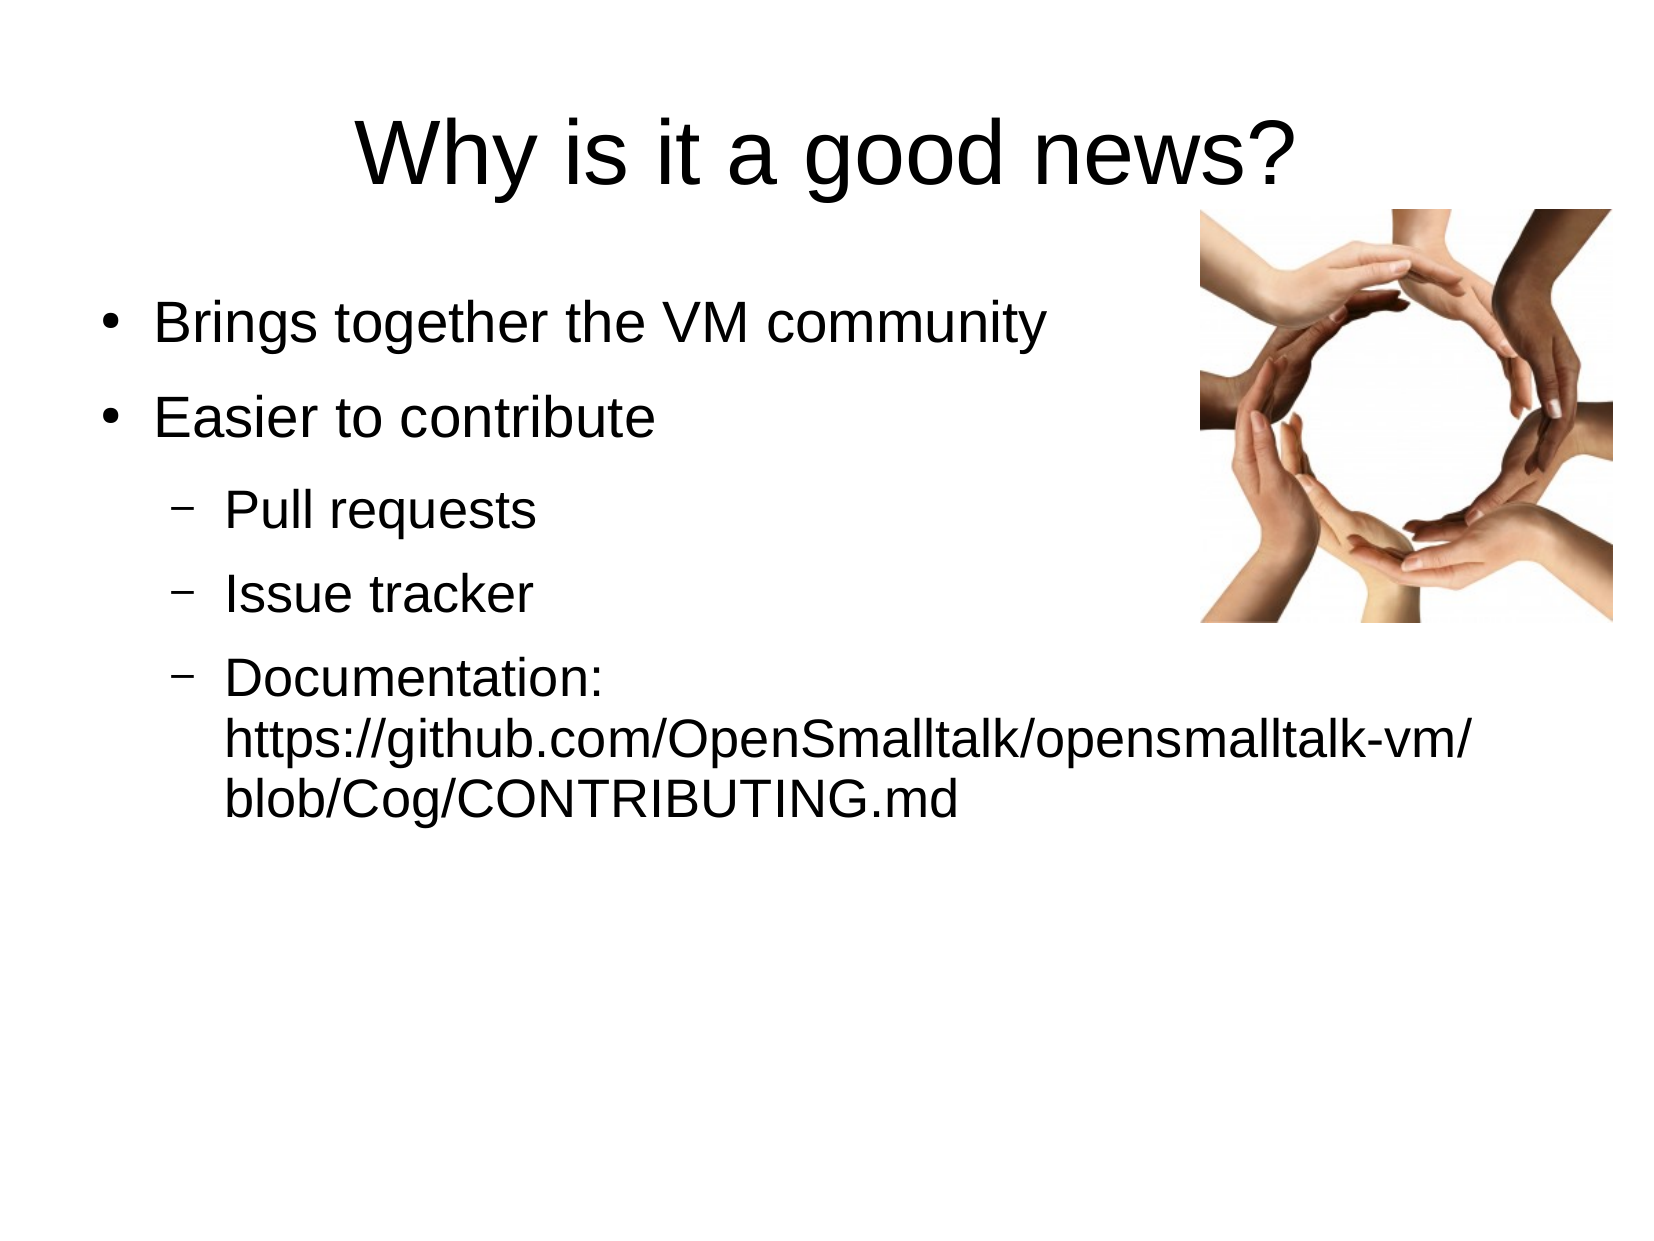

# Why is it a good news?
Brings together the VM community
Easier to contribute
Pull requests
Issue tracker
Documentation:
https://github.com/OpenSmalltalk/opensmalltalk-vm/blob/Cog/CONTRIBUTING.md